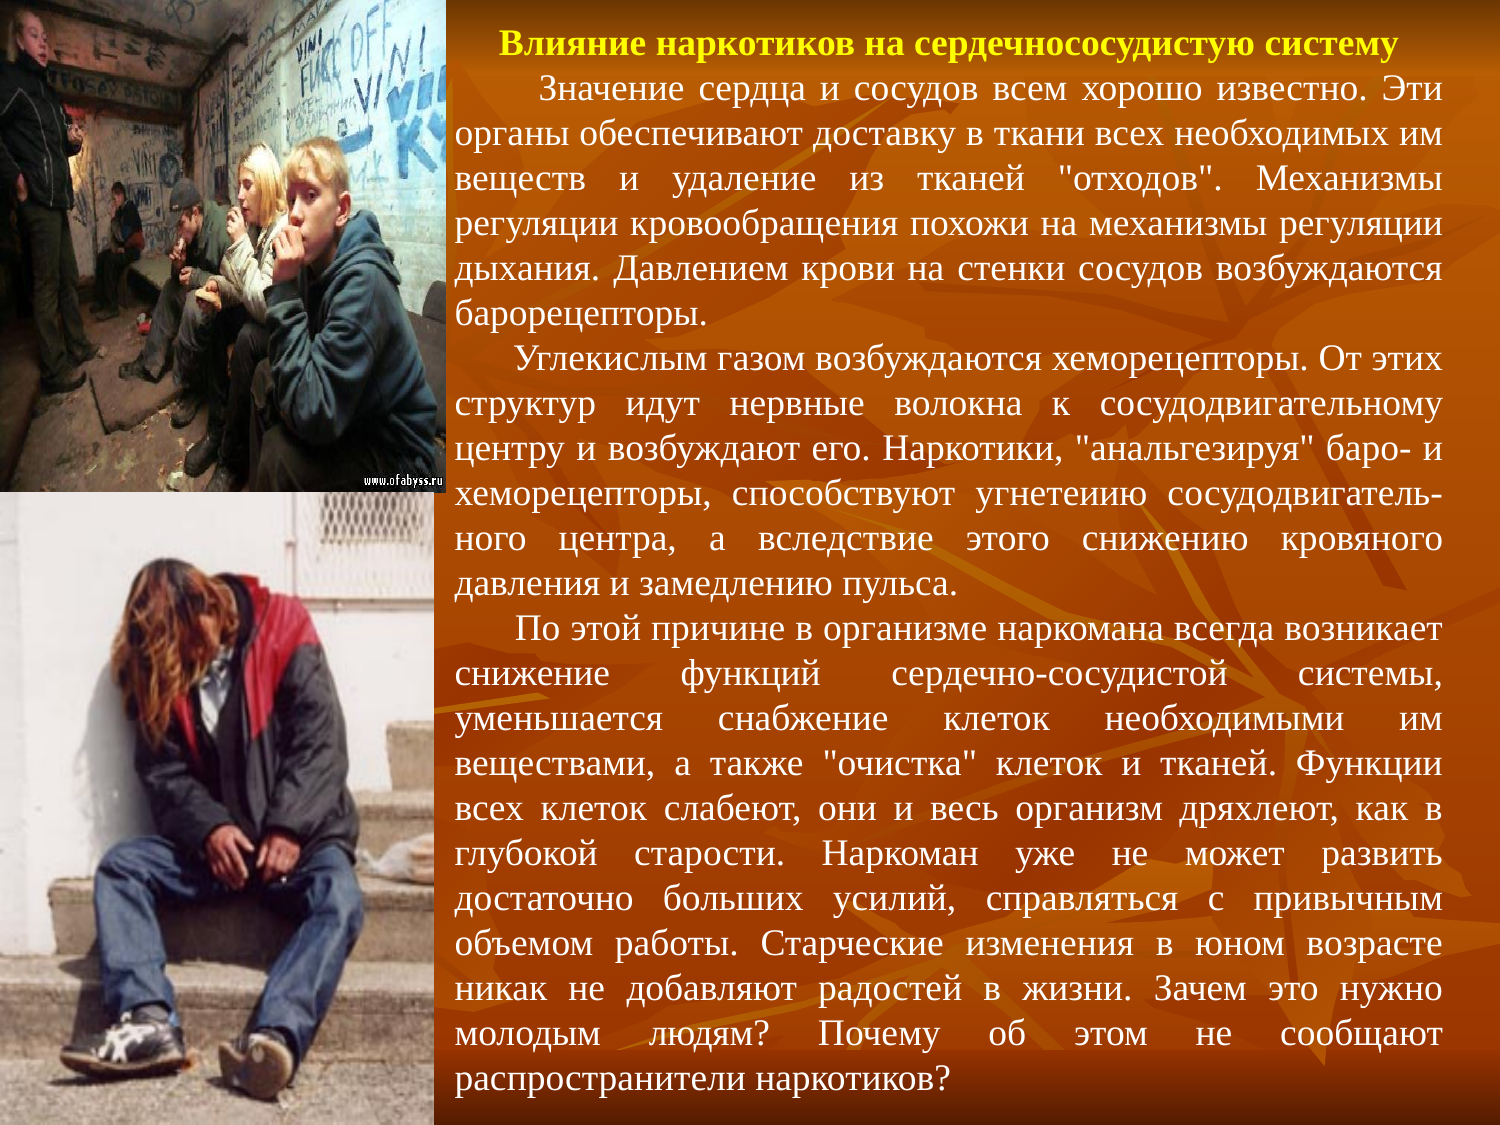

Влияние наркотиков на сердечнососудистую систему
 Значение сердца и сосудов всем хорошо известно. Эти органы обеспечивают доставку в ткани всех необходимых им веществ и удаление из тканей "отходов". Механизмы регуляции кровообращения похожи на механизмы регуляции дыхания. Давлением крови на стенки сосудов возбуждаются барорецепторы.
 Углекислым газом возбуждаются хеморецепторы. От этих структур идут нервные волокна к сосудодвигательному центру и возбуждают его. Наркотики, "анальгезируя" баро- и хеморецепторы, способствуют угнетеиию сосудодвигатель-ного центра, а вследствие этого снижению кровяного давления и замедлению пульса.
 По этой причине в организме наркомана всегда возникает снижение функций сердечно-сосудистой системы, уменьшается снабжение клеток необходимыми им веществами, а также "очистка" клеток и тканей. Функции всех клеток слабеют, они и весь организм дряхлеют, как в глубокой старости. Наркоман уже не может развить достаточно больших усилий, справляться с привычным объемом работы. Старческие изменения в юном возрасте никак не добавляют радостей в жизни. Зачем это нужно молодым людям? Почему об этом не сообщают распространители наркотиков?